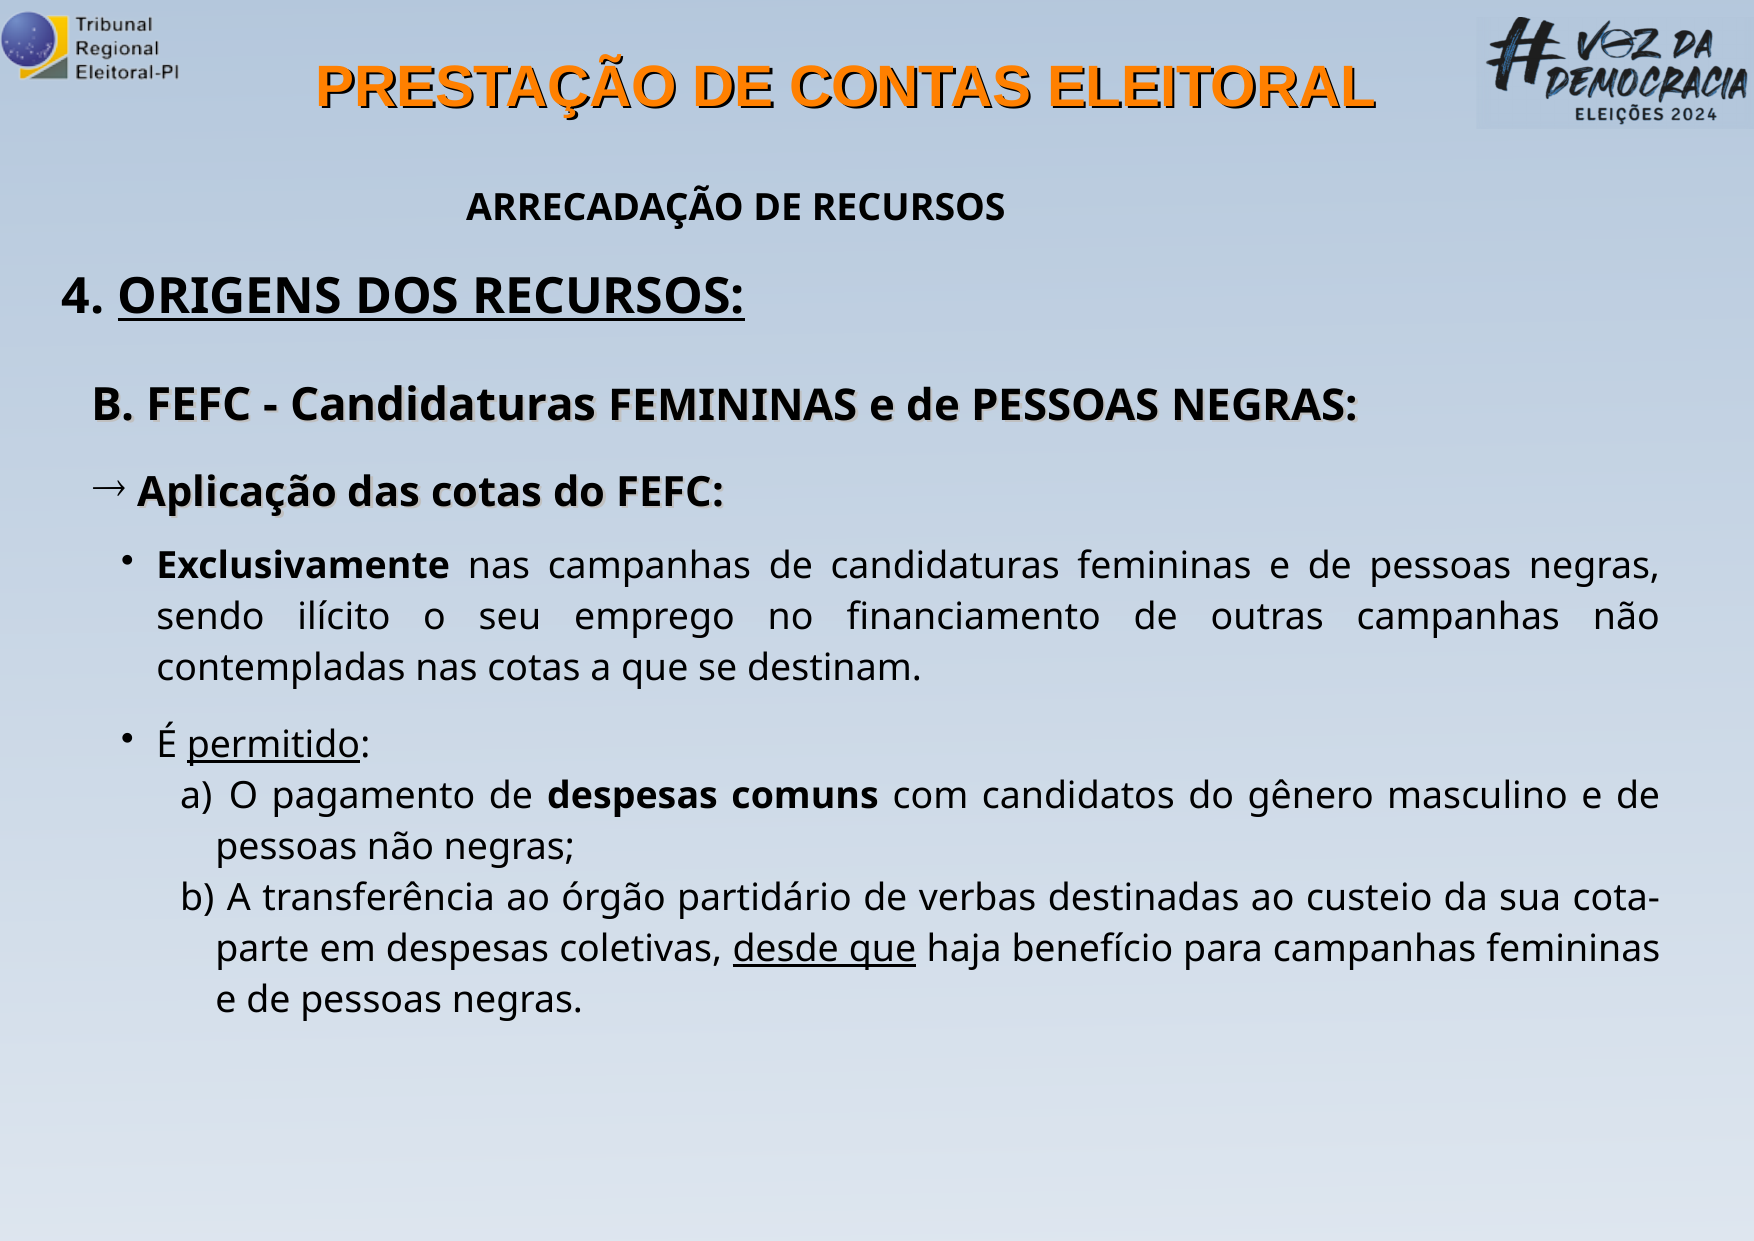

# PRESTAÇÃO DE CONTAS ELEITORAL
ARRECADAÇÃO DE RECURSOS
ORIGENS DOS RECURSOS:
B. FEFC - Candidaturas FEMININAS e de PESSOAS NEGRAS:
 Aplicação das cotas do FEFC:
Exclusivamente nas campanhas de candidaturas femininas e de pessoas negras, sendo ilícito o seu emprego no financiamento de outras campanhas não contempladas nas cotas a que se destinam.
É permitido:
 O pagamento de despesas comuns com candidatos do gênero masculino e de pessoas não negras;
 A transferência ao órgão partidário de verbas destinadas ao custeio da sua cota-parte em despesas coletivas, desde que haja benefício para campanhas femininas e de pessoas negras.